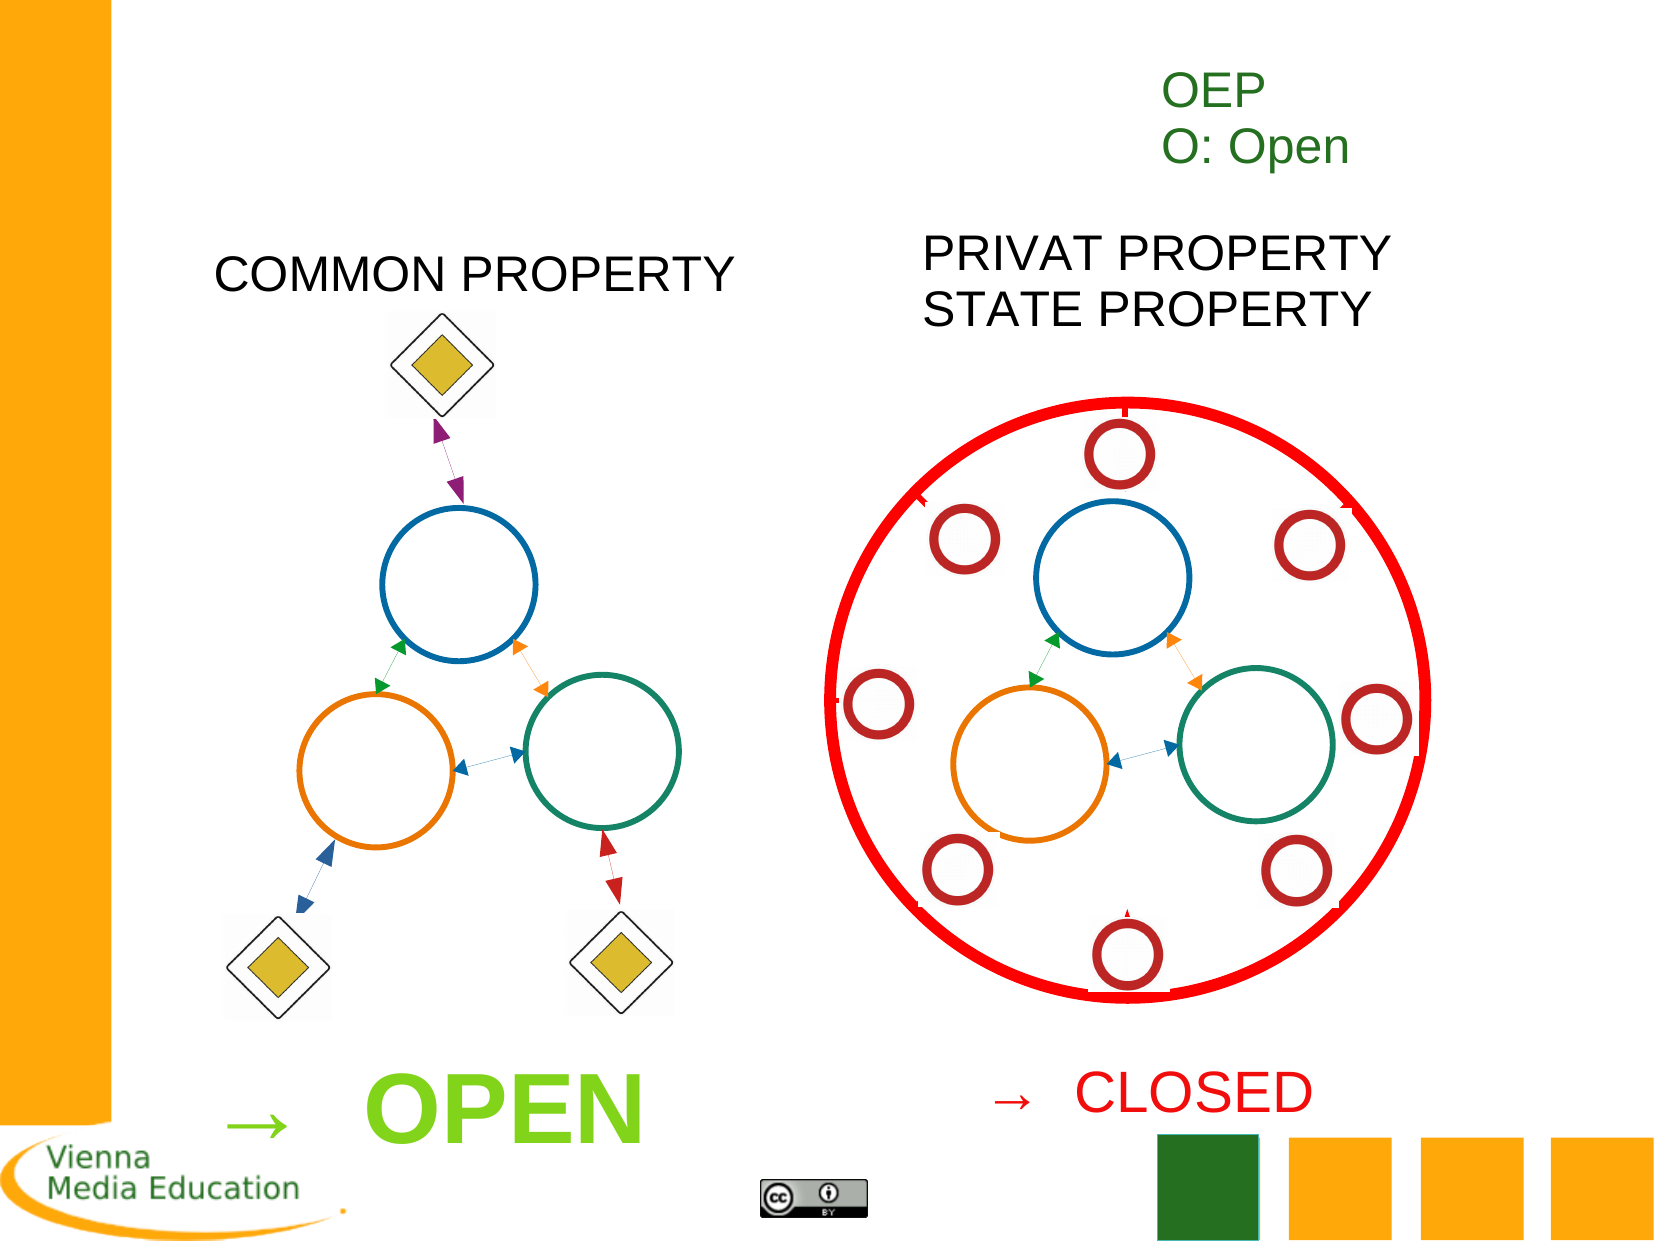

OEP
O: Open
PRIVAT PROPERTY
STATE PROPERTY
COMMON PROPERTY
→ OPEN
→ CLOSED